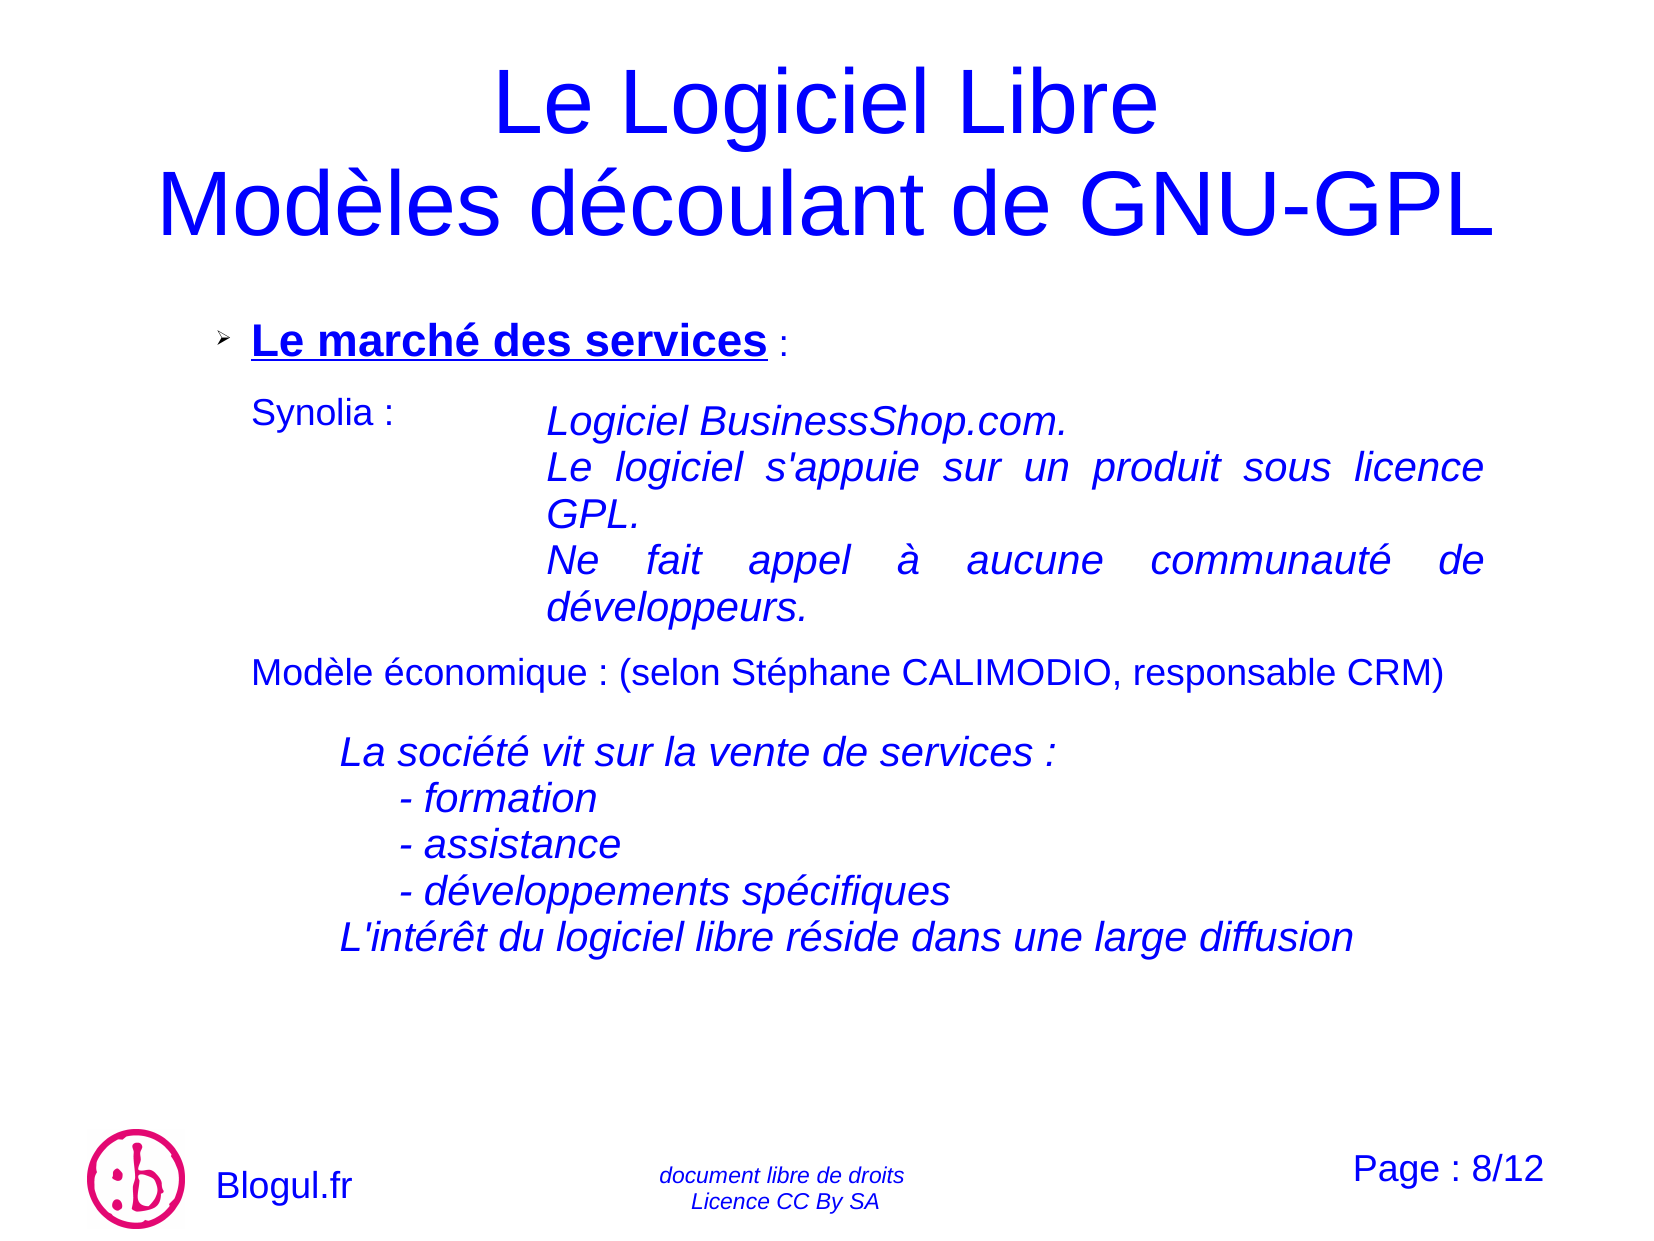

# Le Logiciel Libre Modèles découlant de GNU-GPL
Le marché des services :
Synolia :
Logiciel BusinessShop.com.
Le logiciel s'appuie sur un produit sous licence GPL.
Ne fait appel à aucune communauté de développeurs.
Modèle économique : (selon Stéphane CALIMODIO, responsable CRM)
La société vit sur la vente de services :
- formation
- assistance
- développements spécifiques
L'intérêt du logiciel libre réside dans une large diffusion